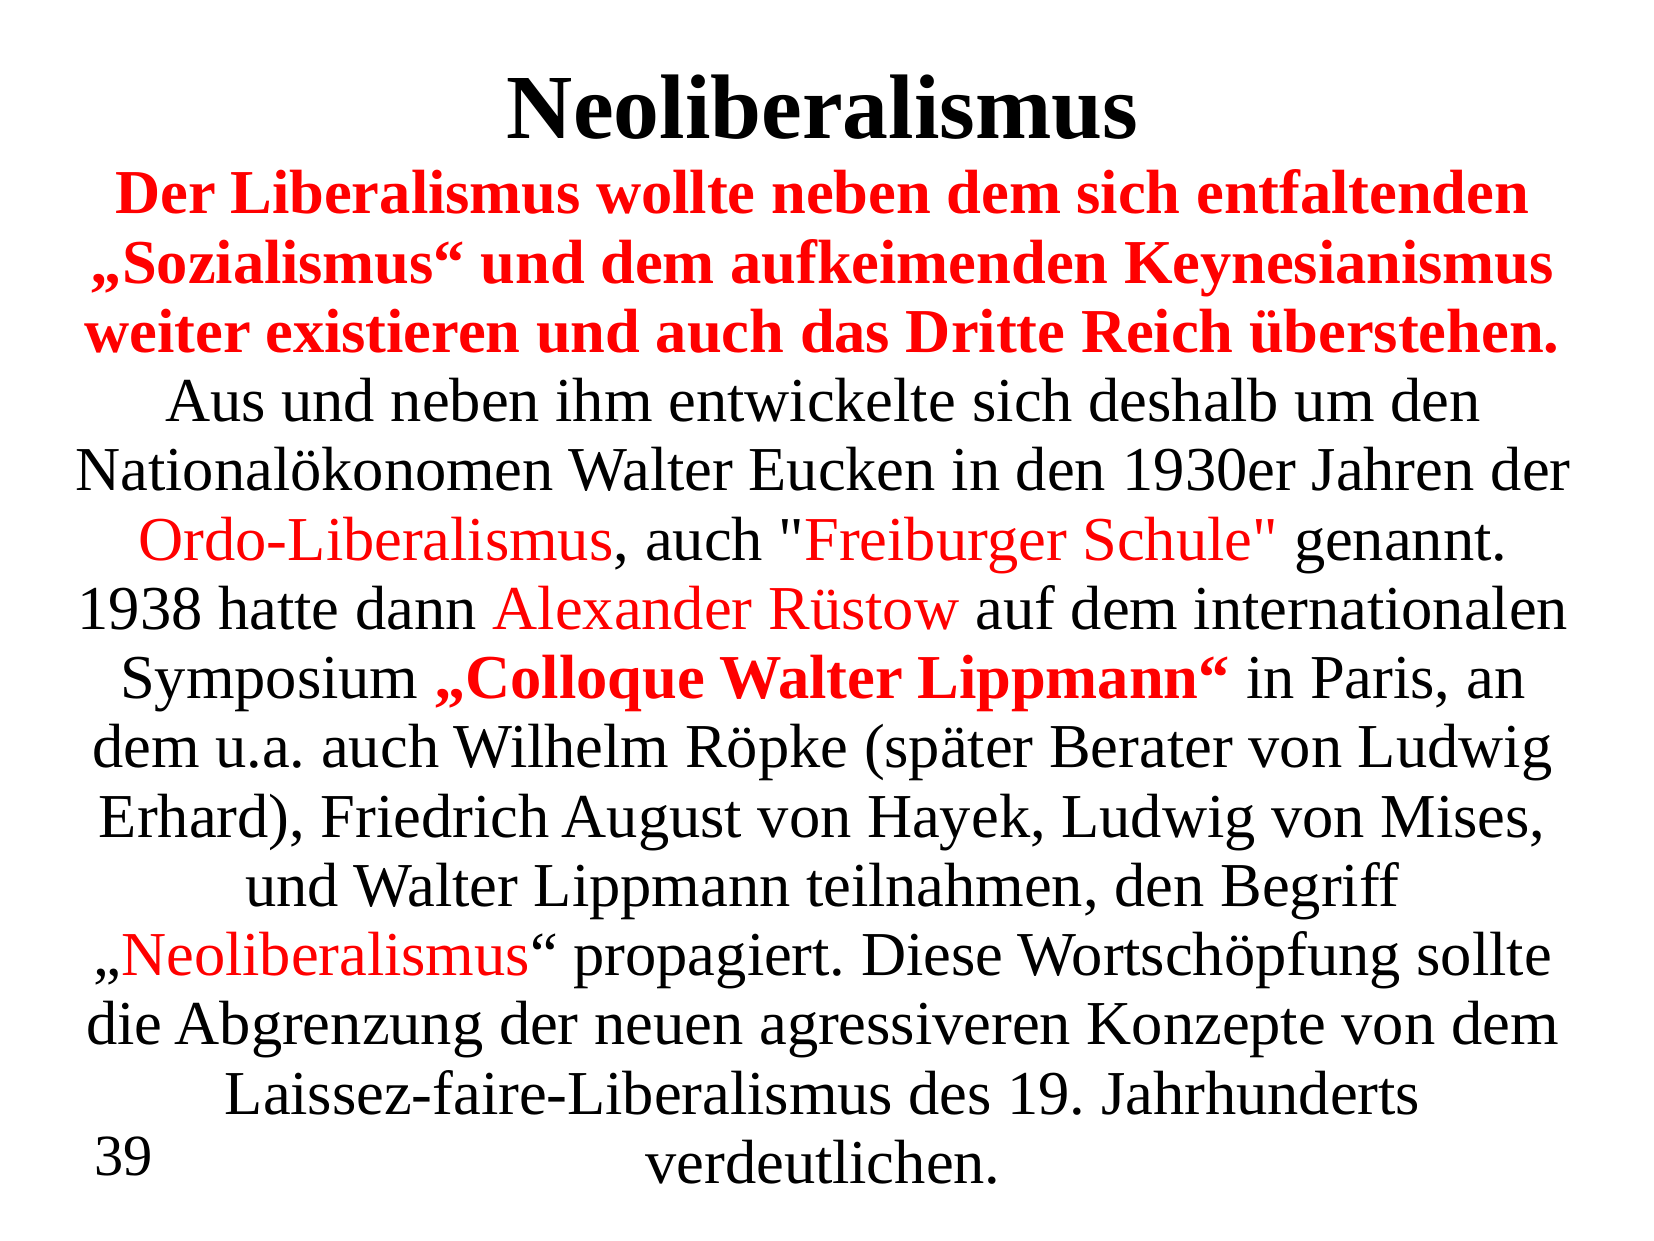

Neoliberalismus
Der Liberalismus wollte neben dem sich entfaltenden „Sozialismus“ und dem aufkeimenden Keynesianismus weiter existieren und auch das Dritte Reich überstehen. Aus und neben ihm entwickelte sich deshalb um den Nationalökonomen Walter Eucken in den 1930er Jahren der Ordo-Liberalismus, auch "Freiburger Schule" genannt. 1938 hatte dann Alexander Rüstow auf dem internationalen Symposium „Colloque Walter Lippmann“ in Paris, an dem u.a. auch Wilhelm Röpke (später Berater von Ludwig Erhard), Friedrich August von Hayek, Ludwig von Mises, und Walter Lippmann teilnahmen, den Begriff „Neoliberalismus“ propagiert. Diese Wortschöpfung sollte die Abgrenzung der neuen agressiveren Konzepte von dem Laissez-faire-Liberalismus des 19. Jahrhunderts verdeutlichen.